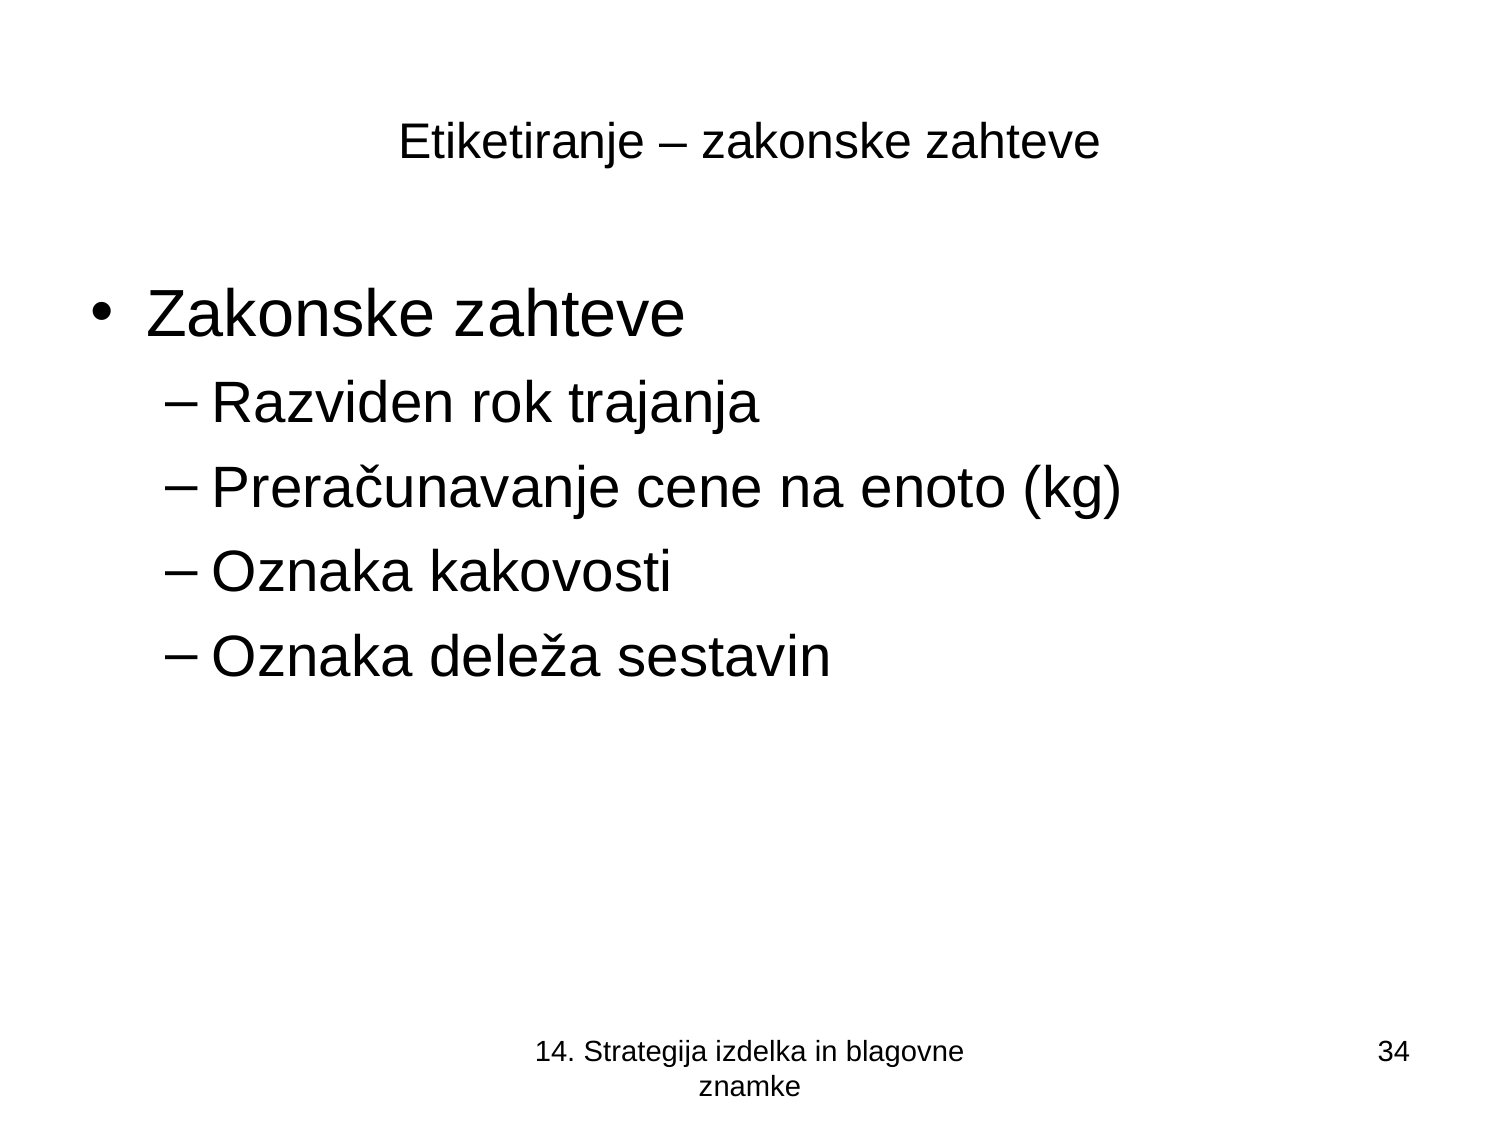

# Etiketiranje – zakonske zahteve
Zakonske zahteve
Razviden rok trajanja
Preračunavanje cene na enoto (kg)
Oznaka kakovosti
Oznaka deleža sestavin
14. Strategija izdelka in blagovne znamke